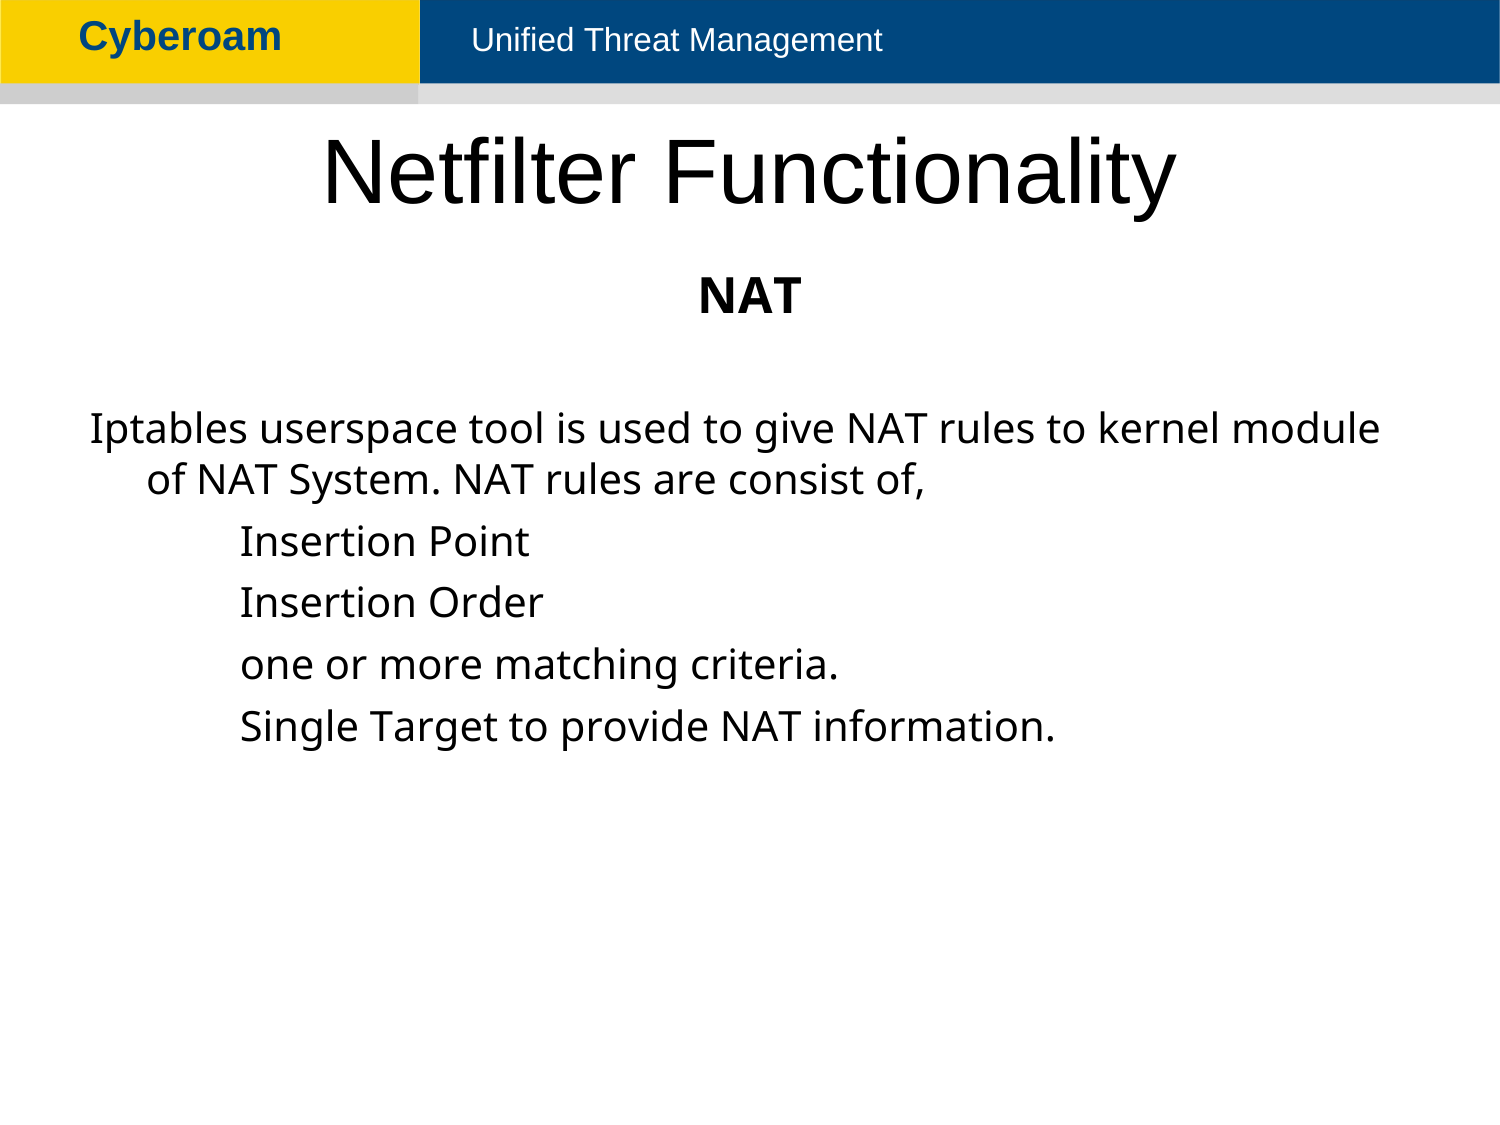

# Netfilter Functionality
NAT
Iptables userspace tool is used to give NAT rules to kernel module of NAT System. NAT rules are consist of,
		Insertion Point
		Insertion Order
		one or more matching criteria.
		Single Target to provide NAT information.